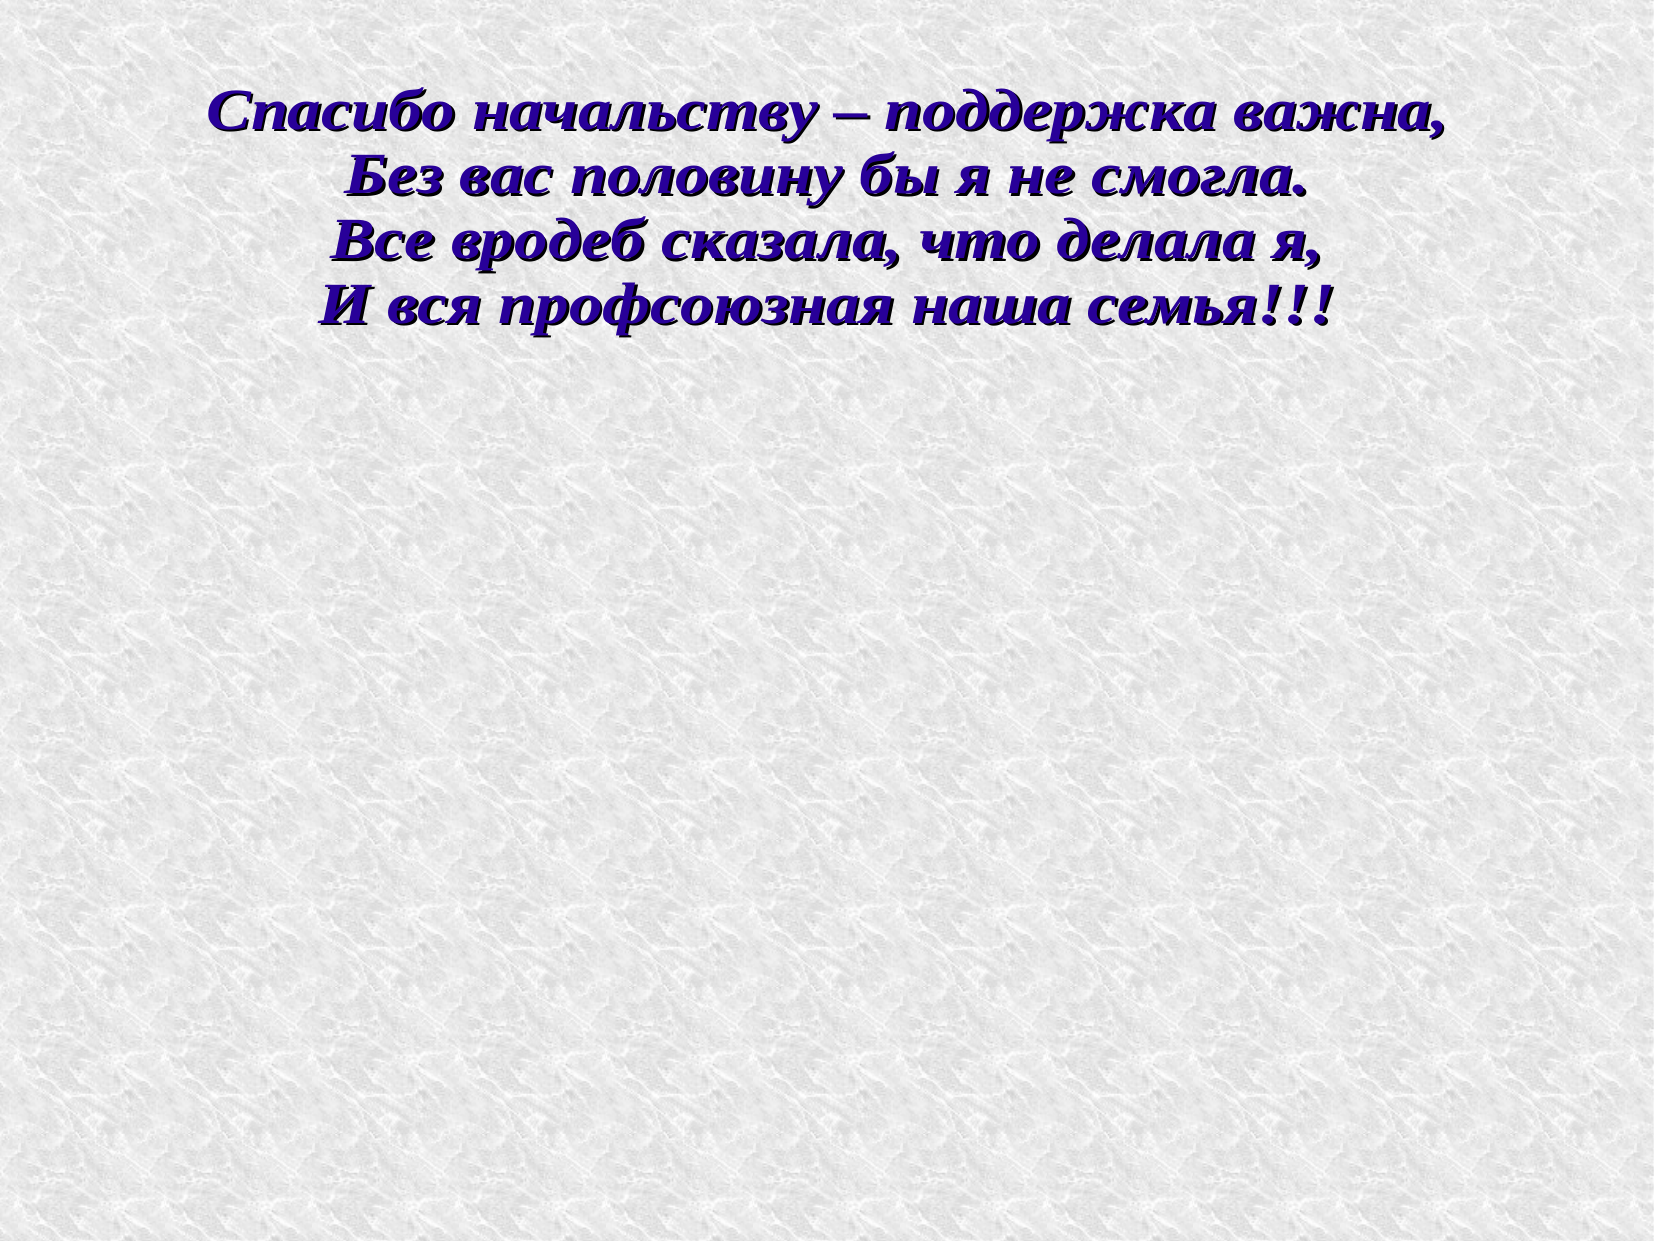

# Спасибо начальству – поддержка важна, Без вас половину бы я не смогла. Все вродеб сказала, что делала я, И вся профсоюзная наша семья!!!